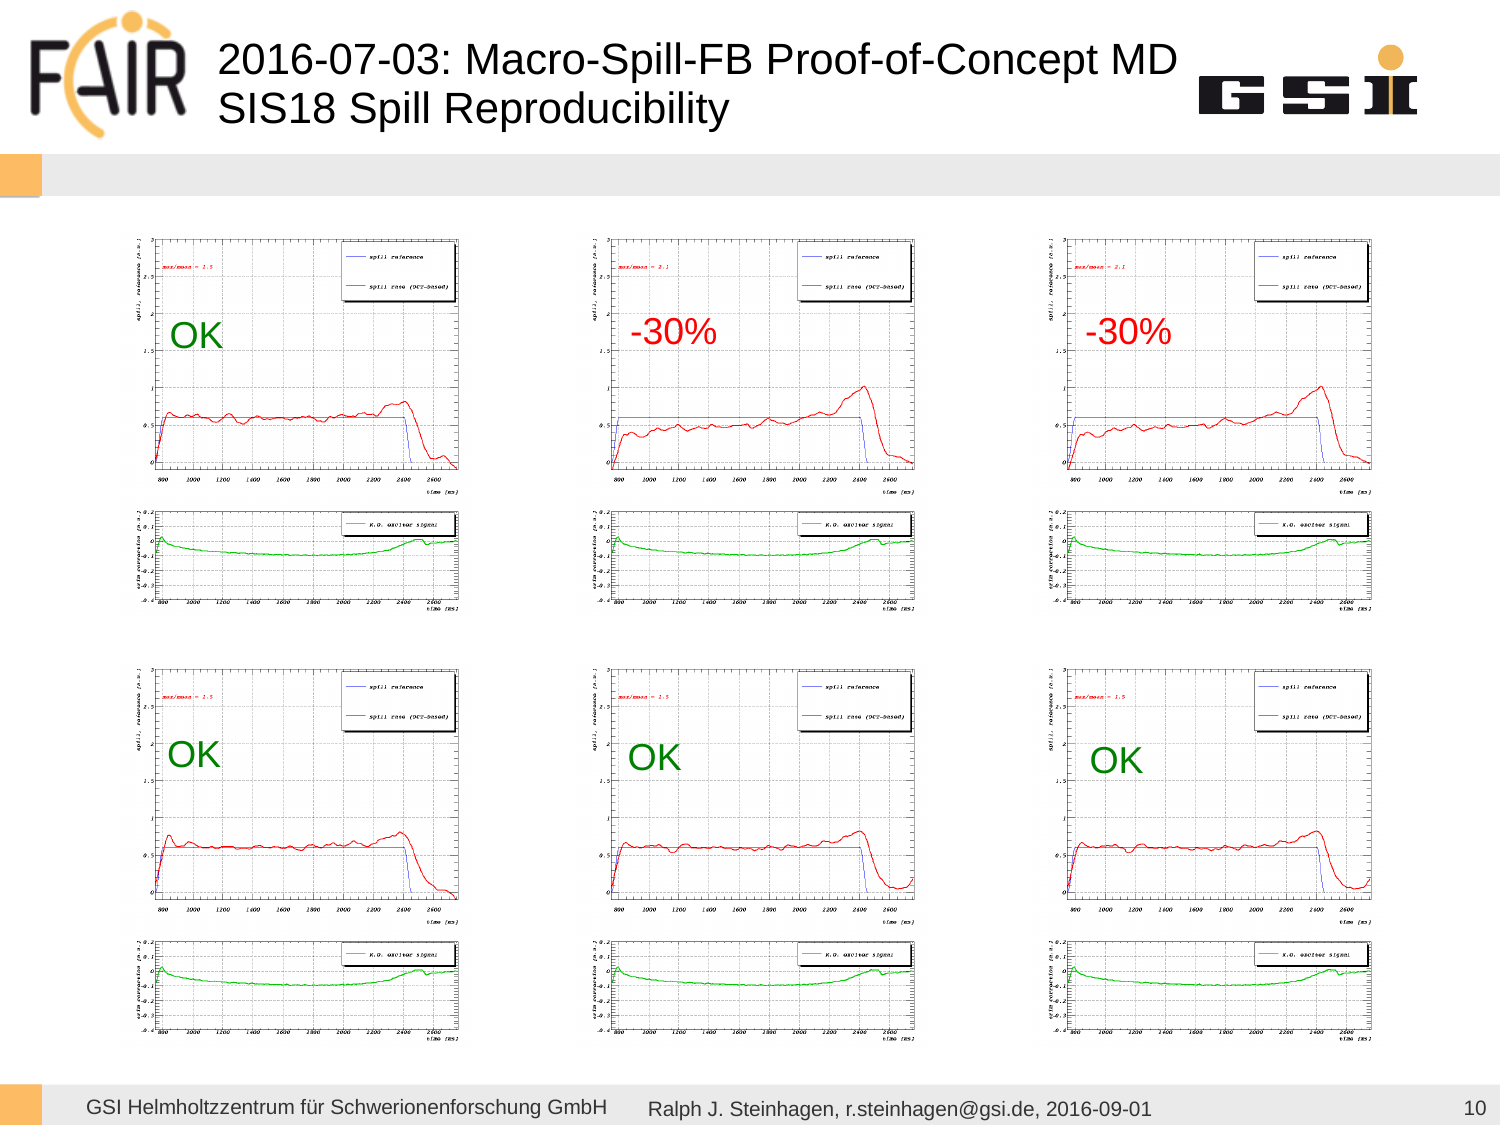

# 2016-07-03: Macro-Spill-FB Proof-of-Concept MD SIS18 Spill Reproducibility
-30%
-30%
OK
OK
OK
OK